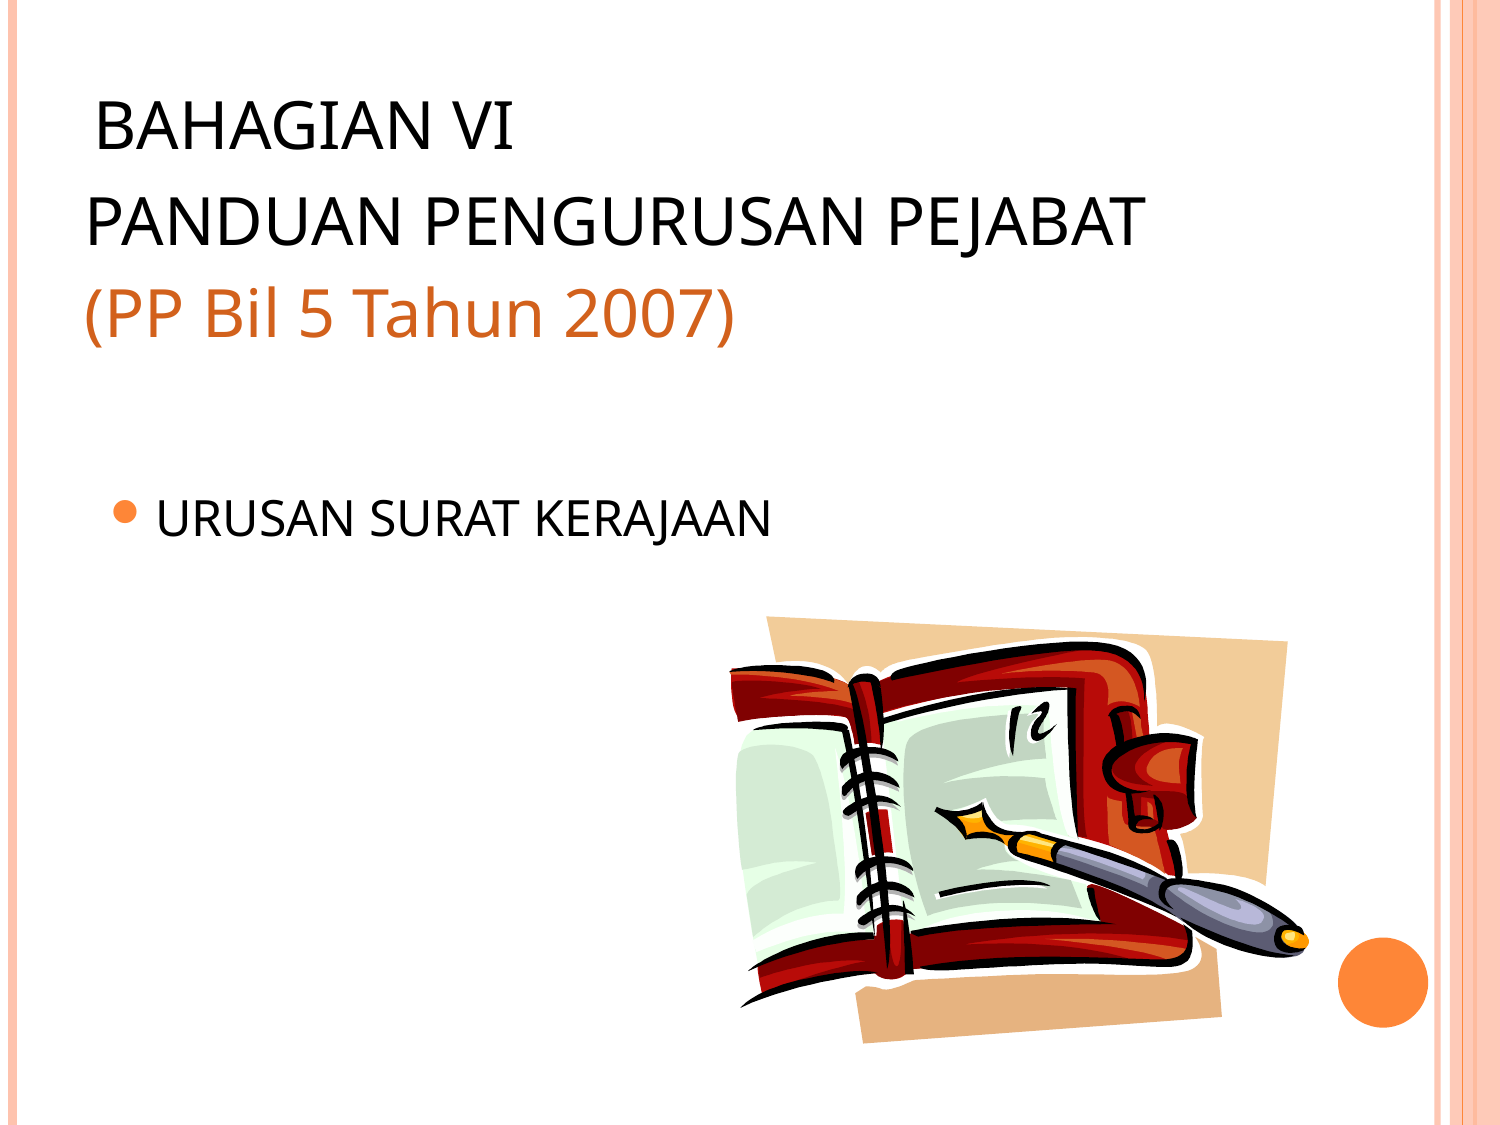

# BAHAGIAN VI
 PANDUAN PENGURUSAN PEJABAT
 (PP Bil 5 Tahun 2007)
URUSAN SURAT KERAJAAN